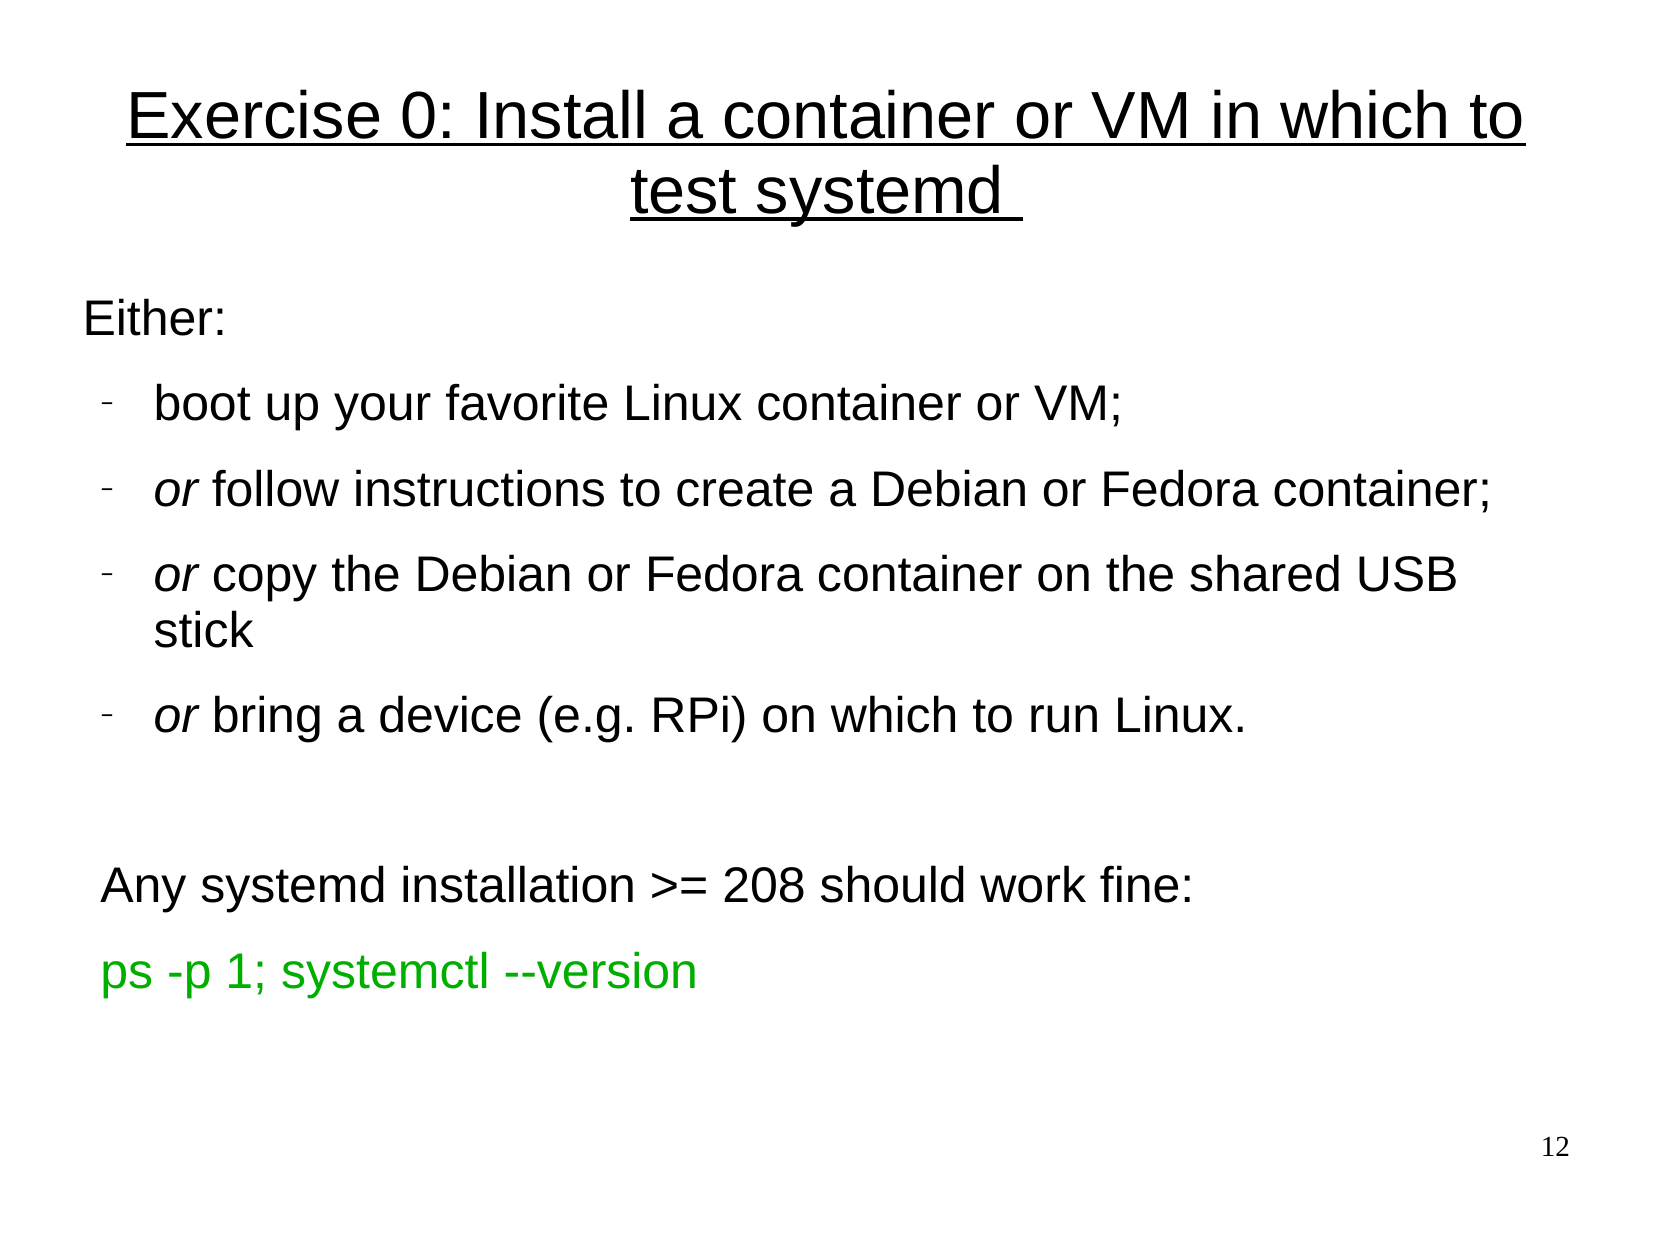

# Exercise 0: Install a container or VM in which to test systemd
Either:
boot up your favorite Linux container or VM;
or follow instructions to create a Debian or Fedora container;
or copy the Debian or Fedora container on the shared USB stick
or bring a device (e.g. RPi) on which to run Linux.
Any systemd installation >= 208 should work fine:
ps -p 1; systemctl --version
12